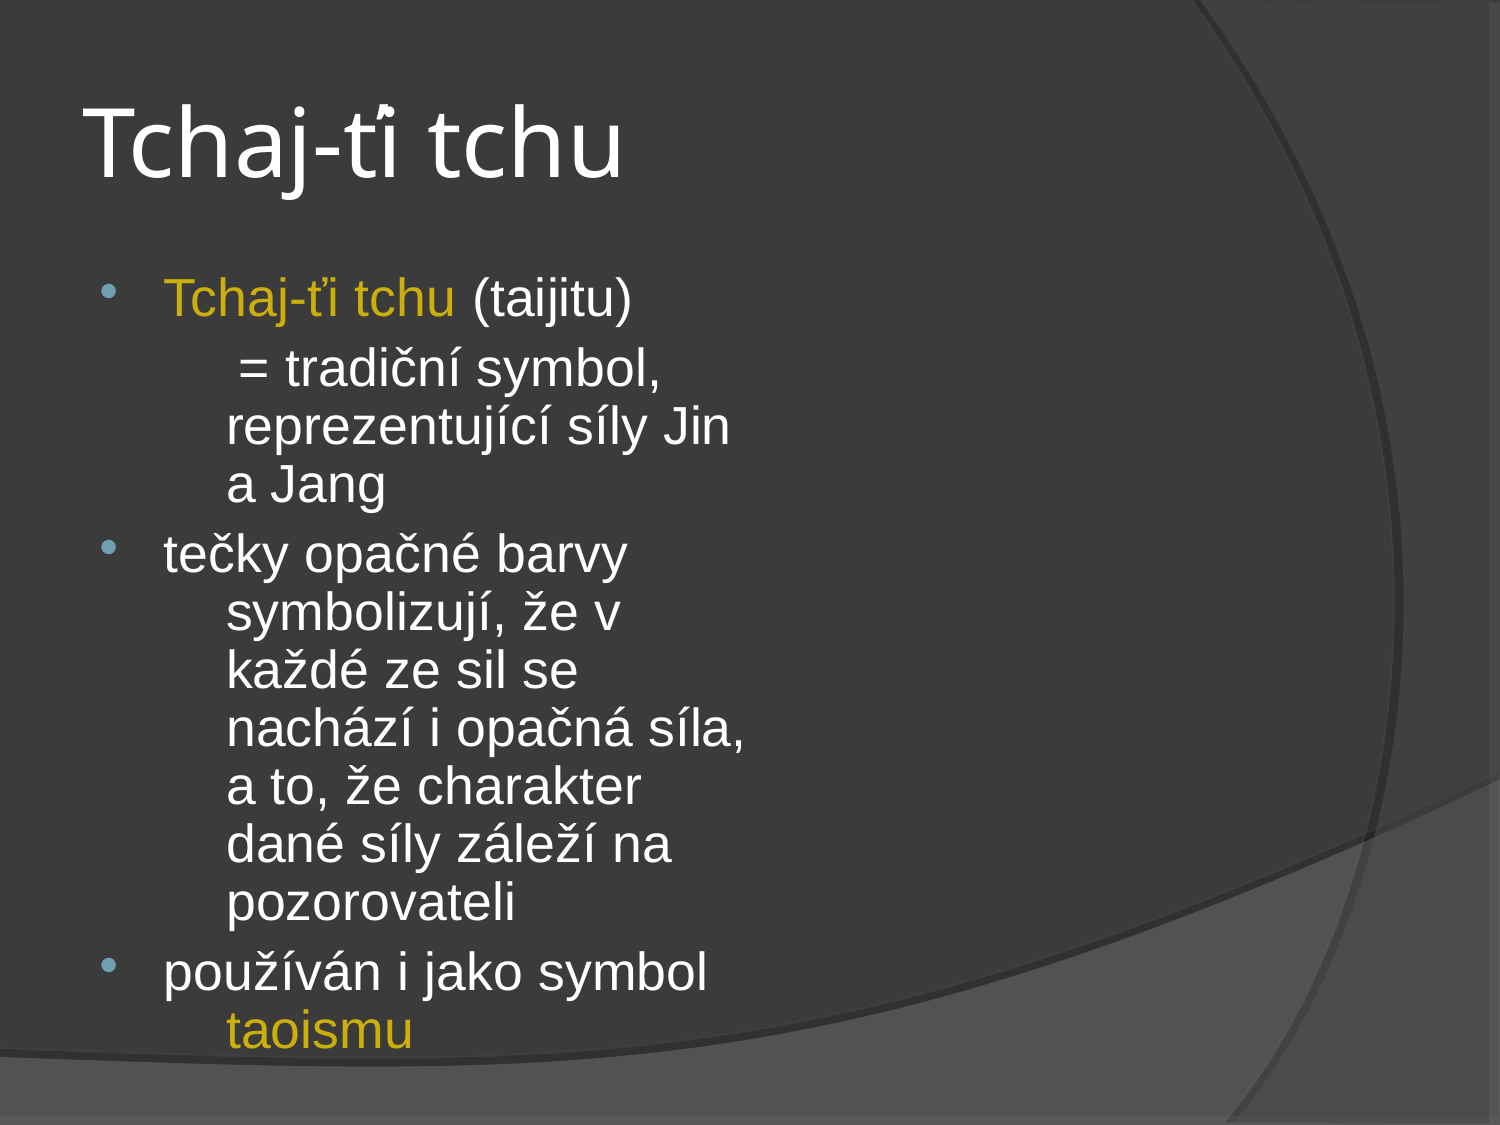

# Tchaj-ťi tchu
Tchaj-ťi tchu (taijitu)
 = tradiční symbol, reprezentující síly Jin a Jang
tečky opačné barvy symbolizují, že v každé ze sil se nachází i opačná síla, a to, že charakter dané síly záleží na pozorovateli
používán i jako symbol taoismu